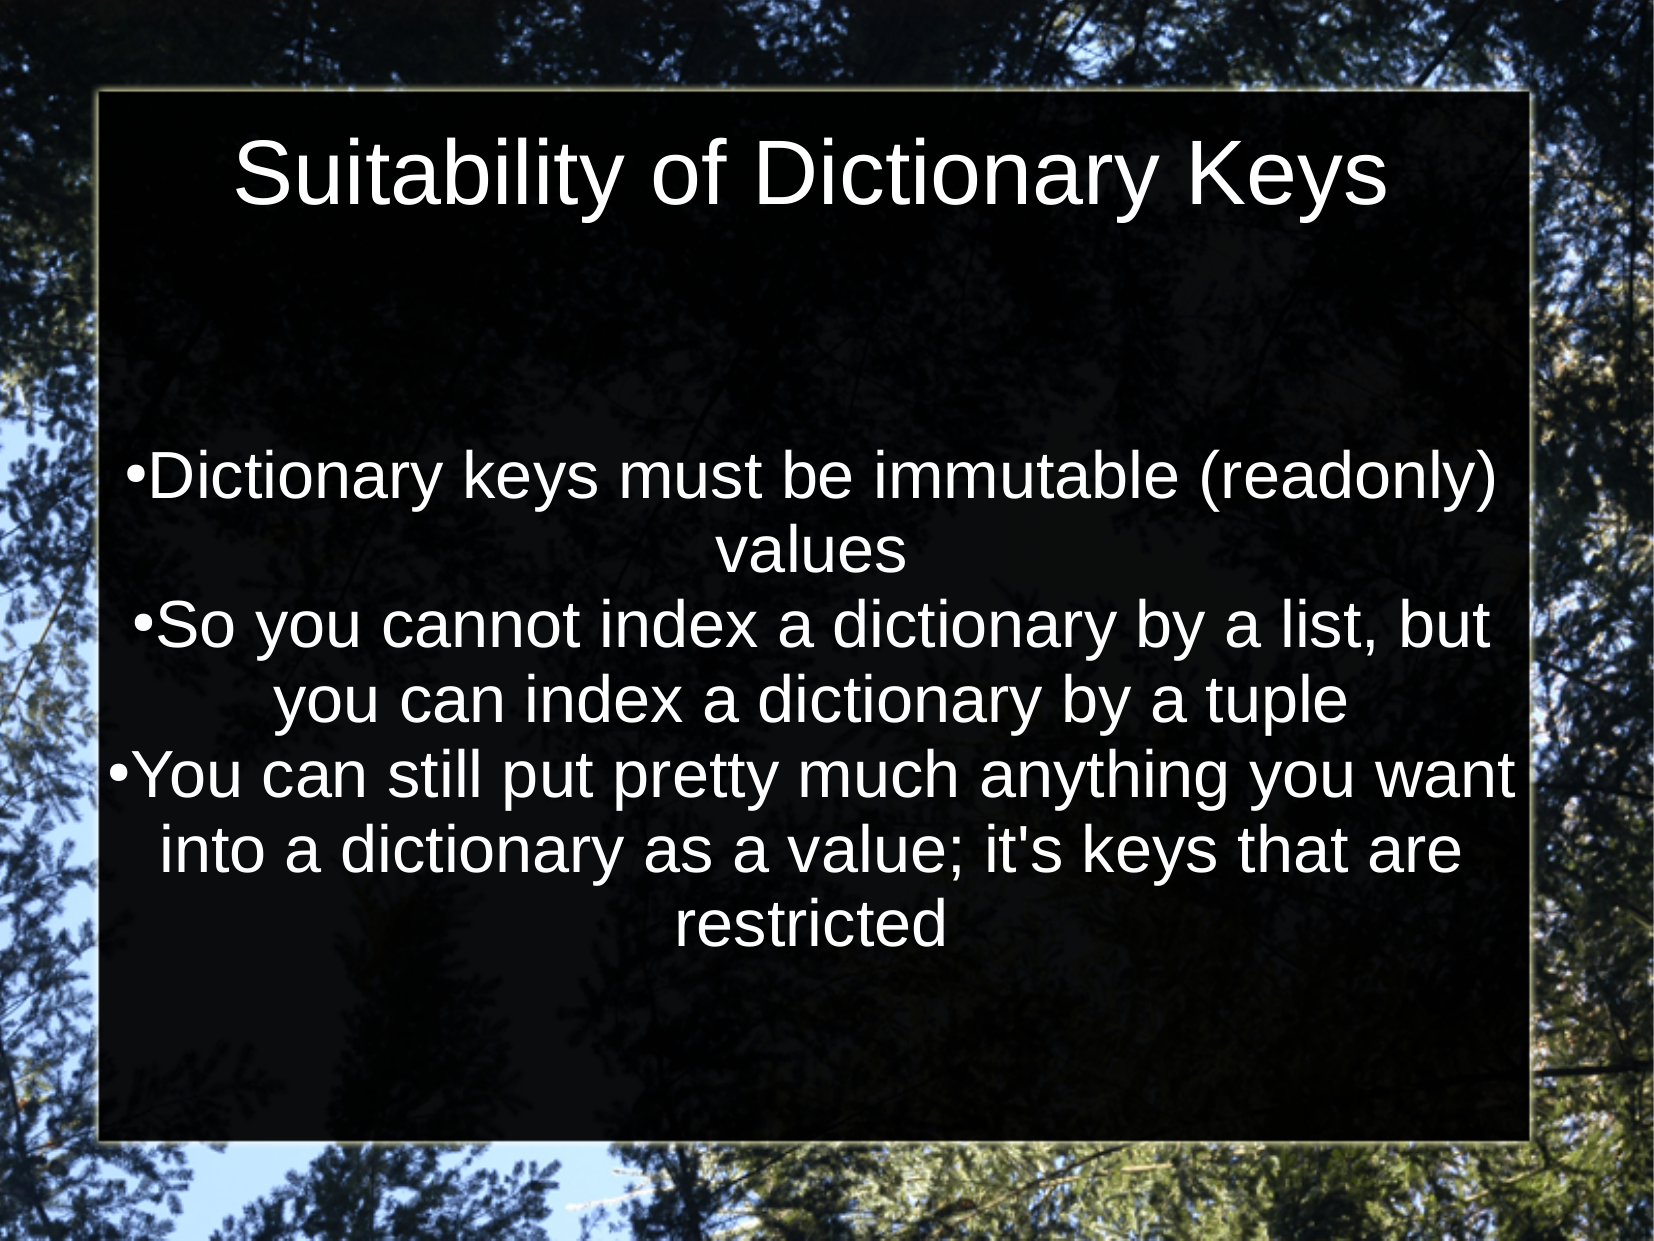

# Suitability of Dictionary Keys
Dictionary keys must be immutable (readonly) values
So you cannot index a dictionary by a list, but you can index a dictionary by a tuple
You can still put pretty much anything you want into a dictionary as a value; it's keys that are restricted